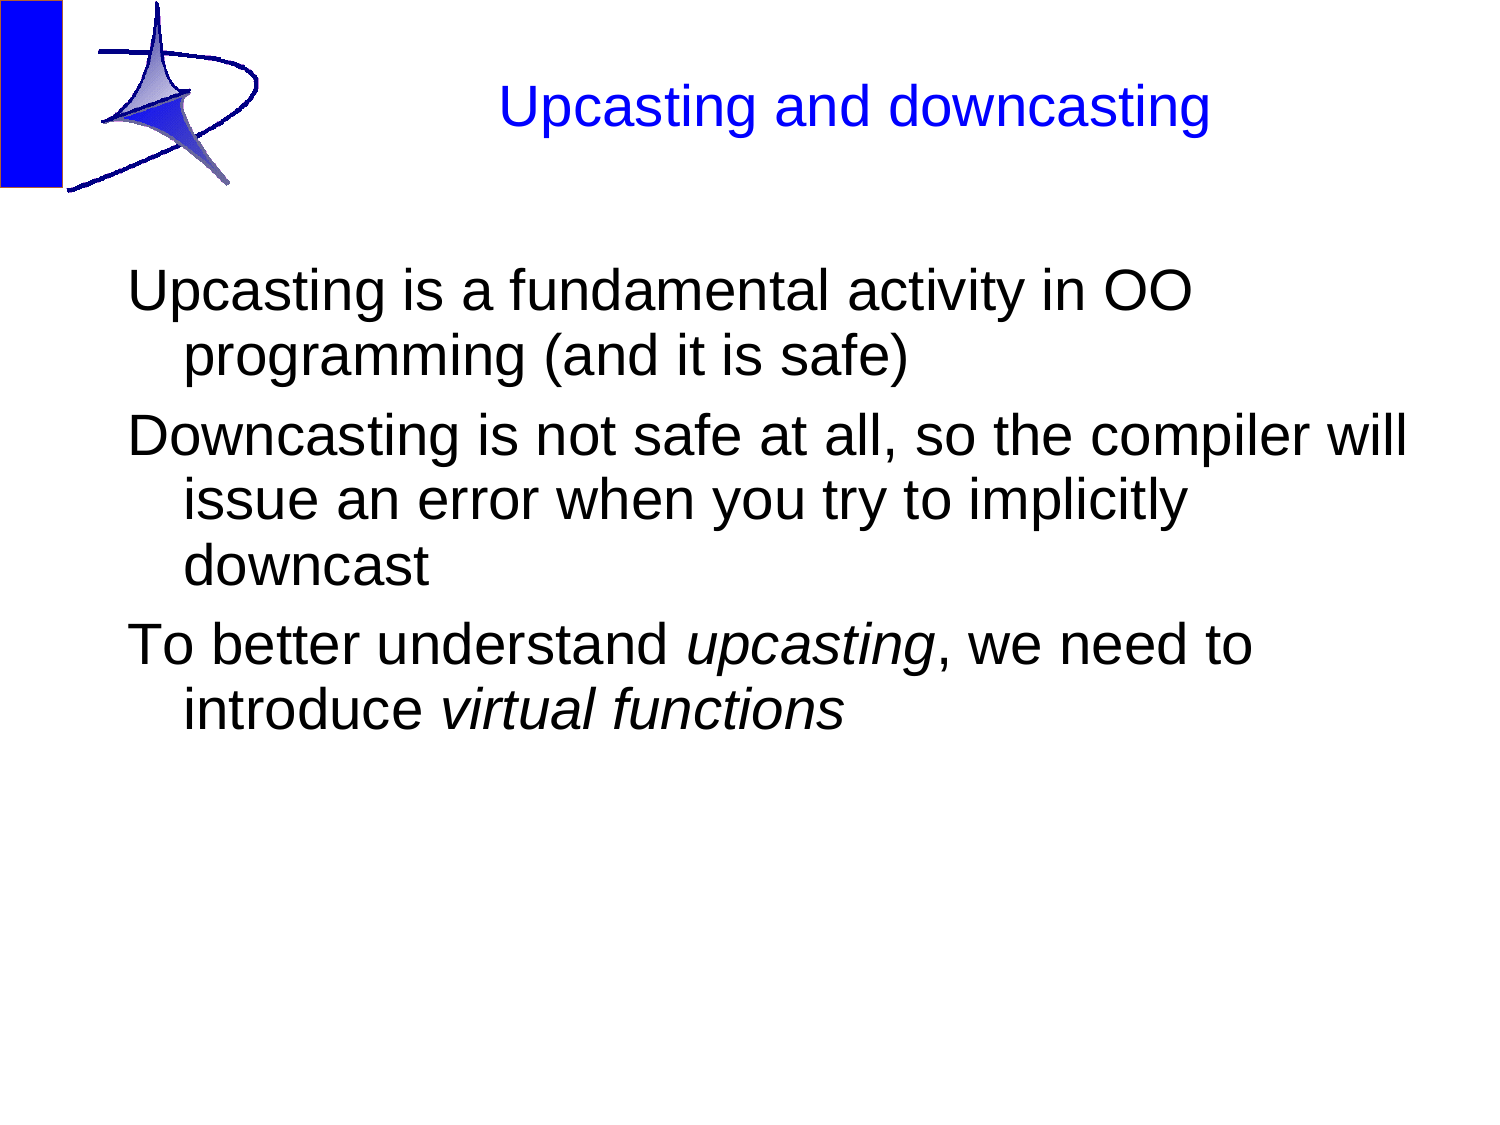

# Upcasting and downcasting
Upcasting is a fundamental activity in OO programming (and it is safe)
Downcasting is not safe at all, so the compiler will issue an error when you try to implicitly downcast
To better understand upcasting, we need to introduce virtual functions